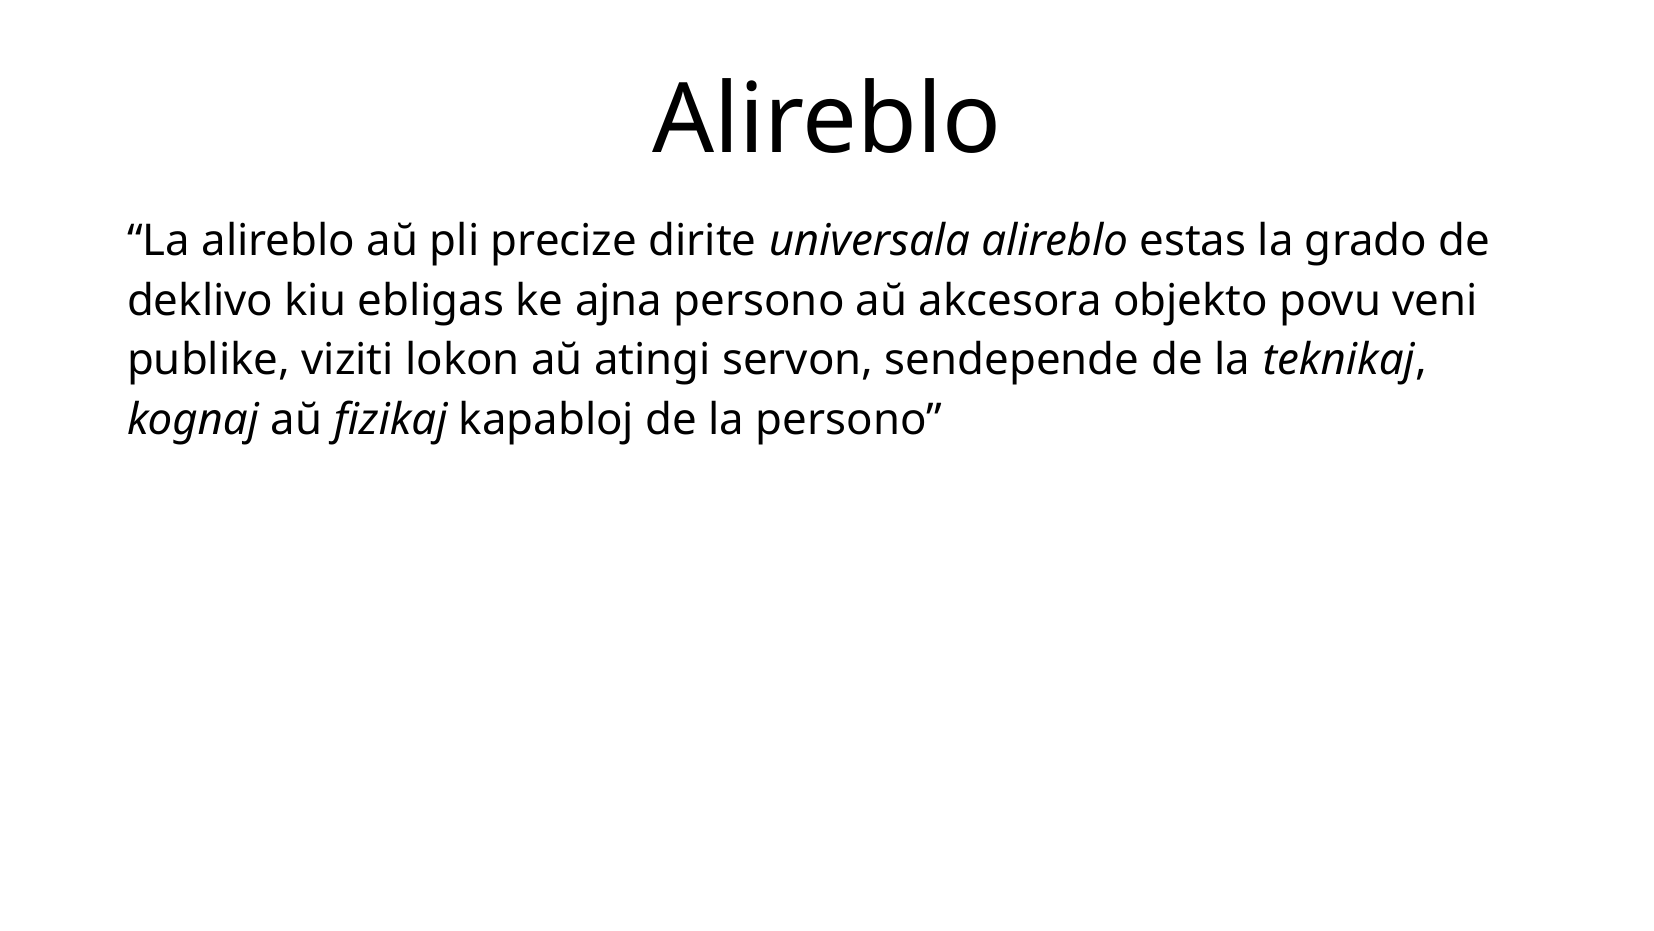

# Alireblo
“La alireblo aŭ pli precize dirite universala alireblo estas la grado de deklivo kiu ebligas ke ajna persono aŭ akcesora objekto povu veni publike, viziti lokon aŭ atingi servon, sendepende de la teknikaj, kognaj aŭ fizikaj kapabloj de la persono”